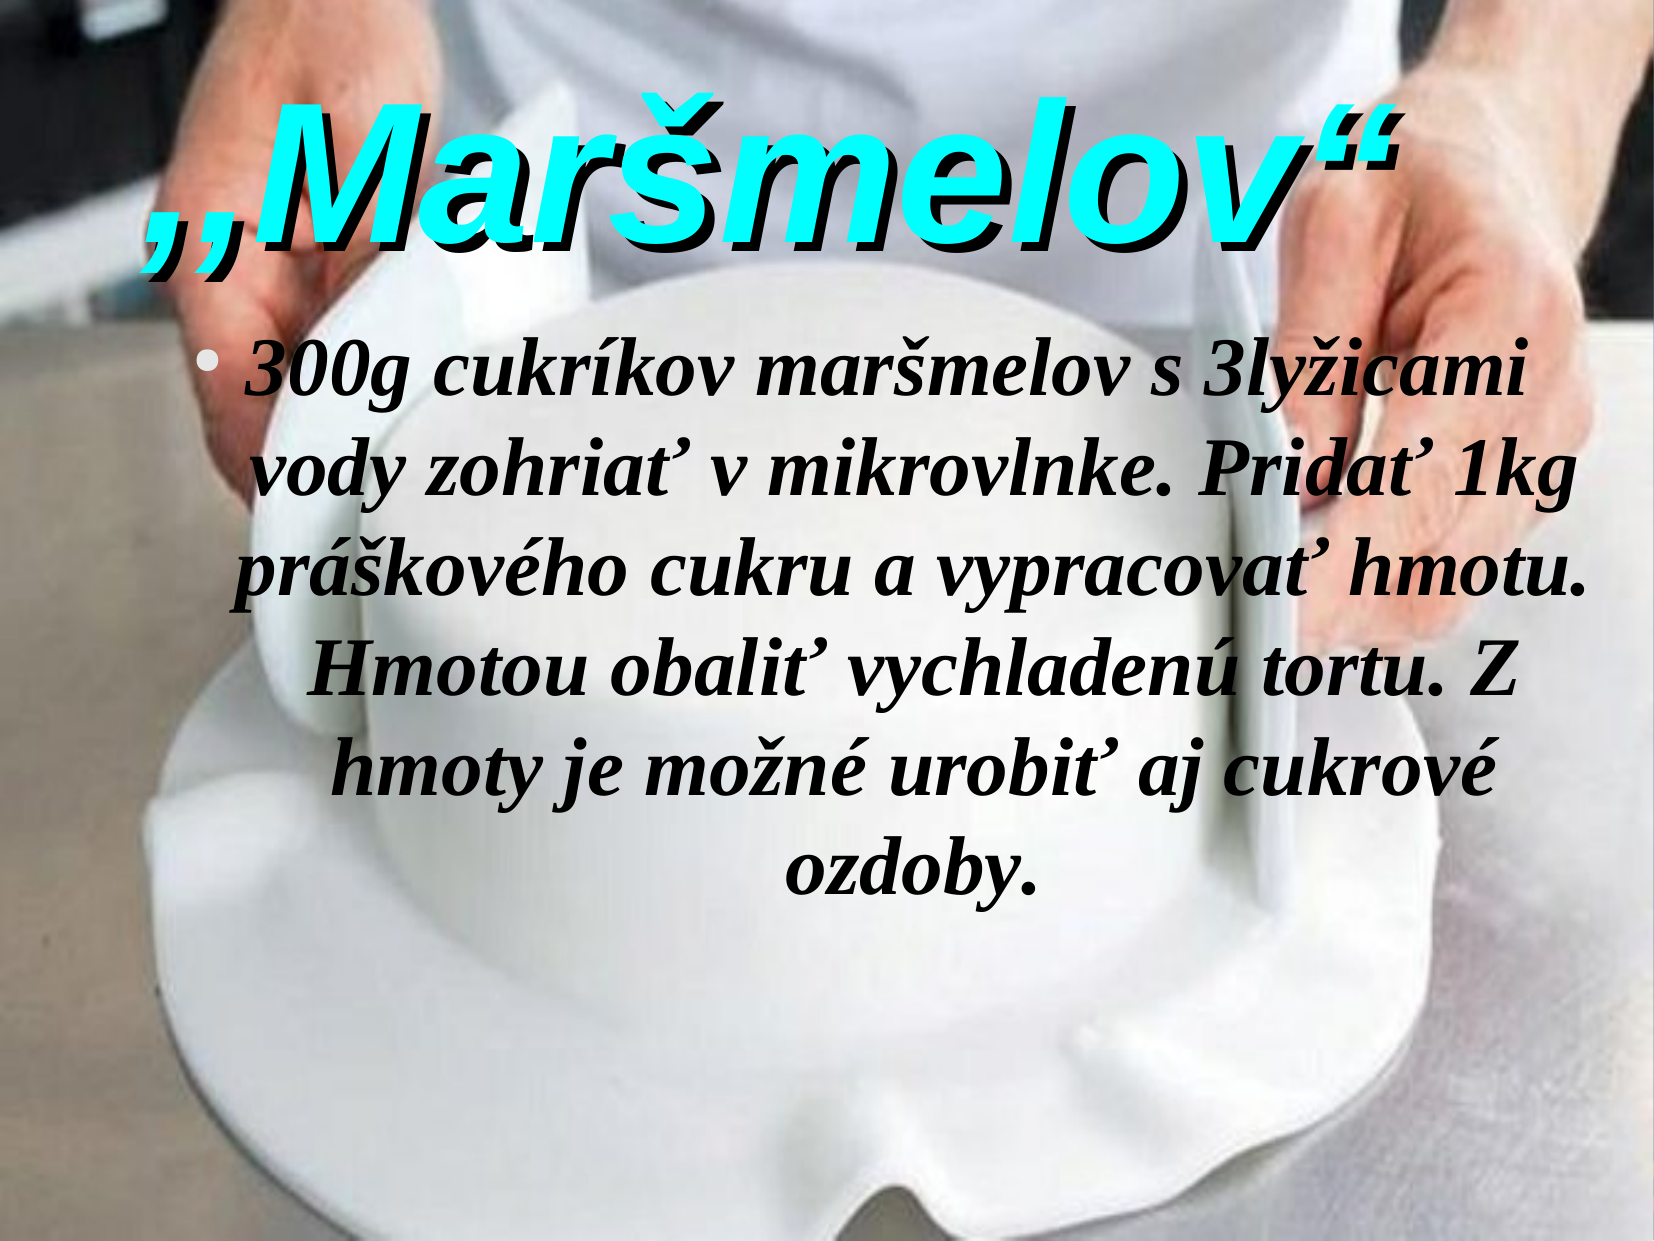

,,Maršmelov“
# 300g cukríkov maršmelov s 3lyžicami vody zohriať v mikrovlnke. Pridať 1kg práškového cukru a vypracovať hmotu. Hmotou obaliť vychladenú tortu. Z hmoty je možné urobiť aj cukrové ozdoby.